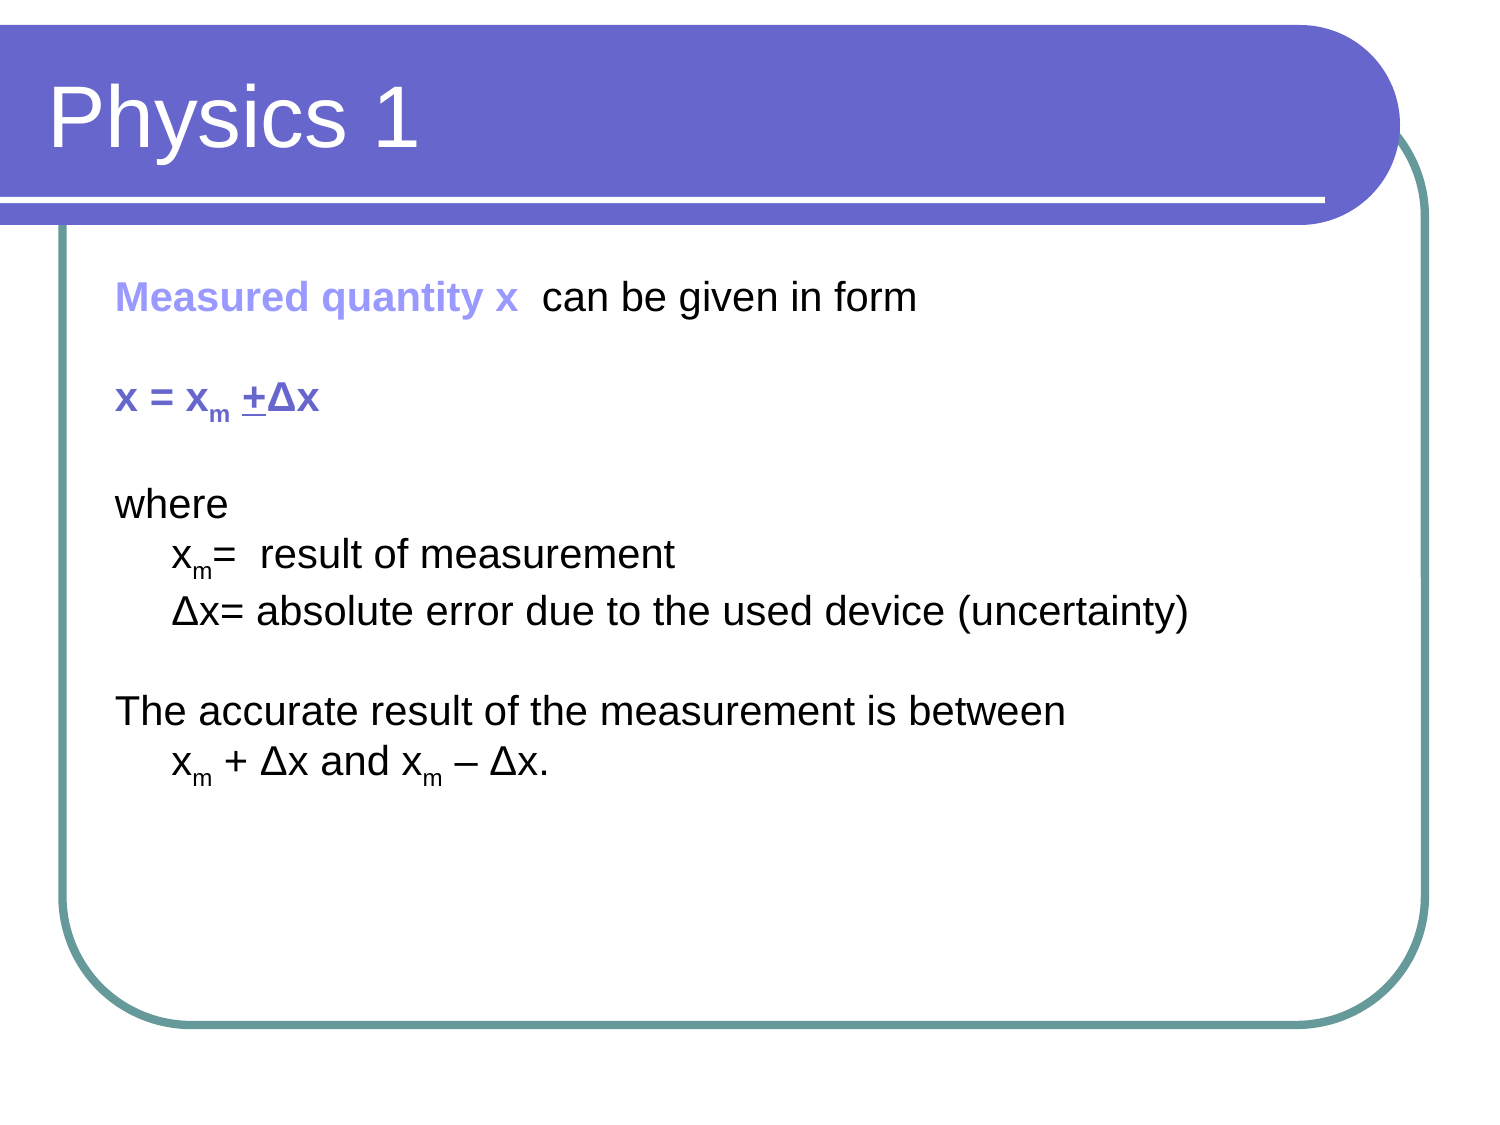

# Physics 1
Measured quantity x can be given in form
x = xm +Δx
where
	xm= result of measurement
	Δx= absolute error due to the used device (uncertainty)
The accurate result of the measurement is between
	xm + Δx and xm – Δx.